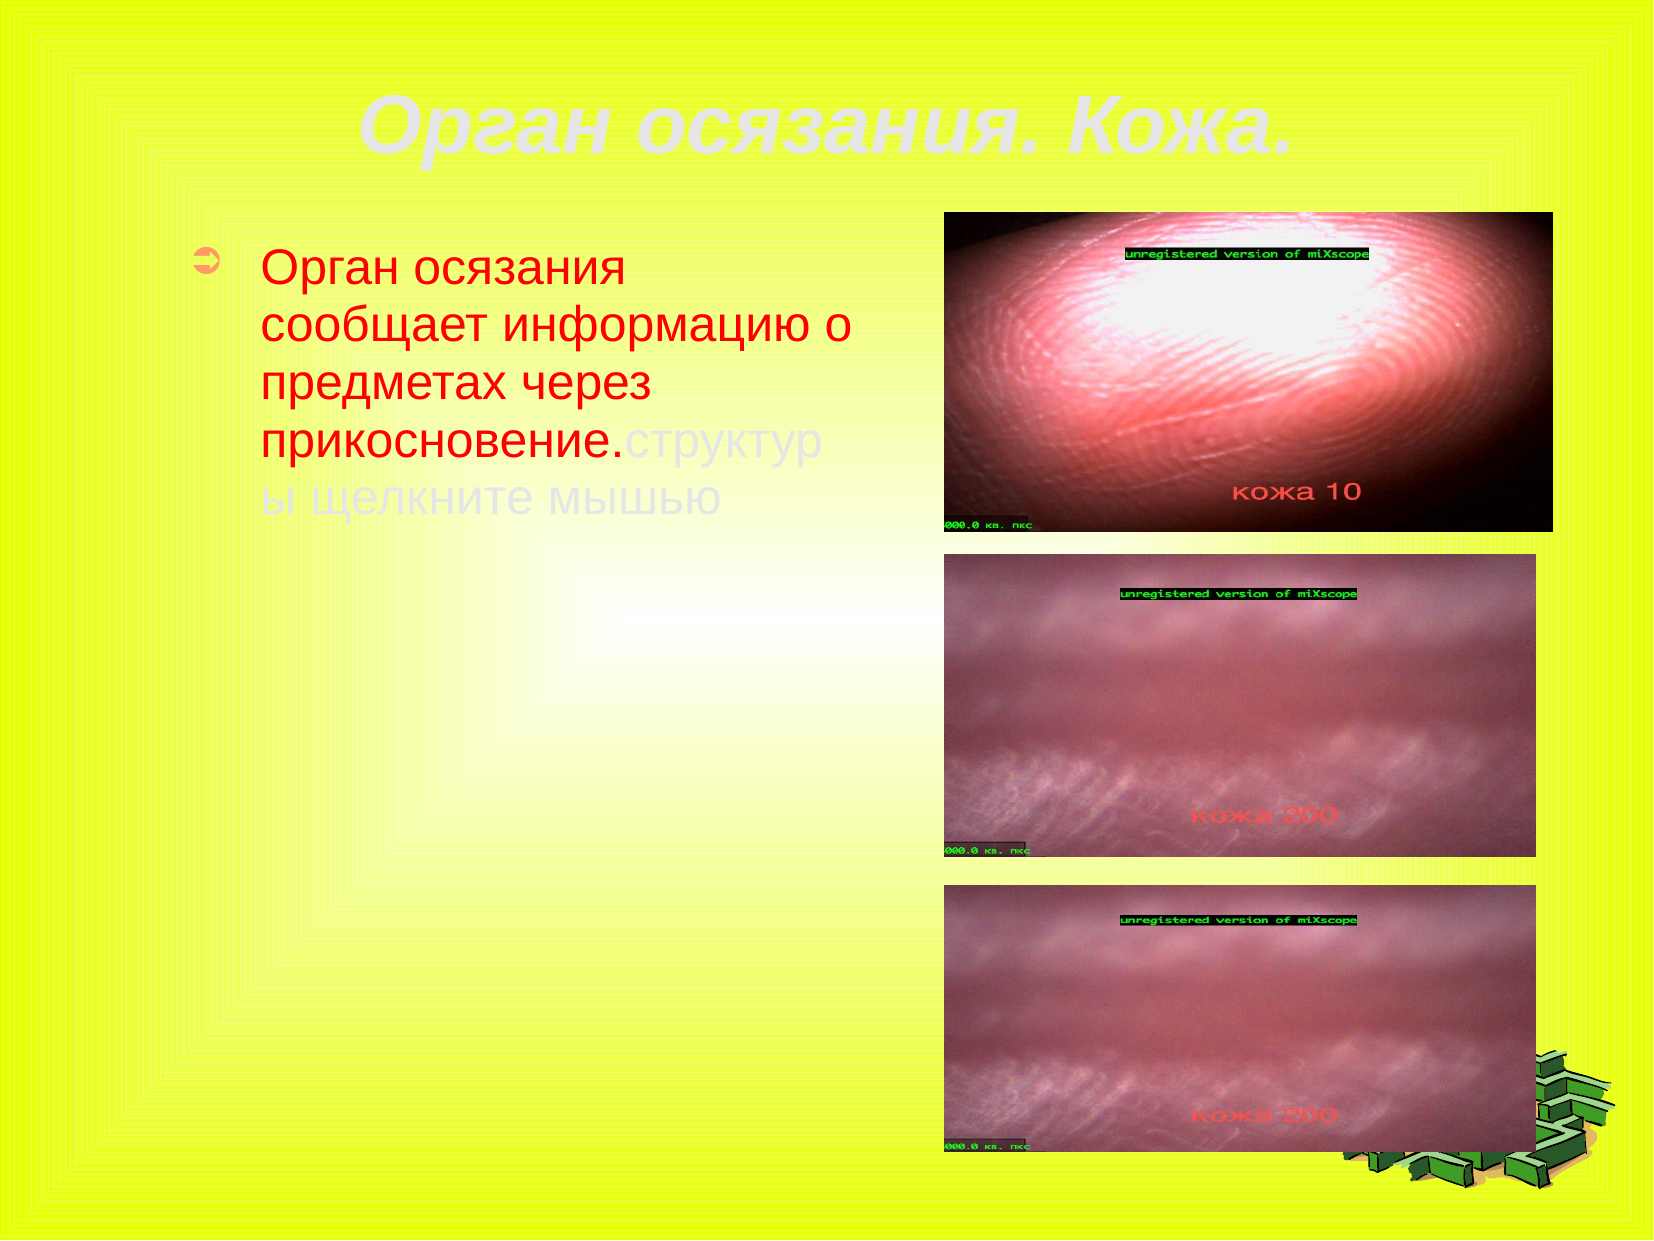

# Орган осязания. Кожа.
Орган осязания сообщает информацию о предметах через прикосновение.структуры щелкните мышью